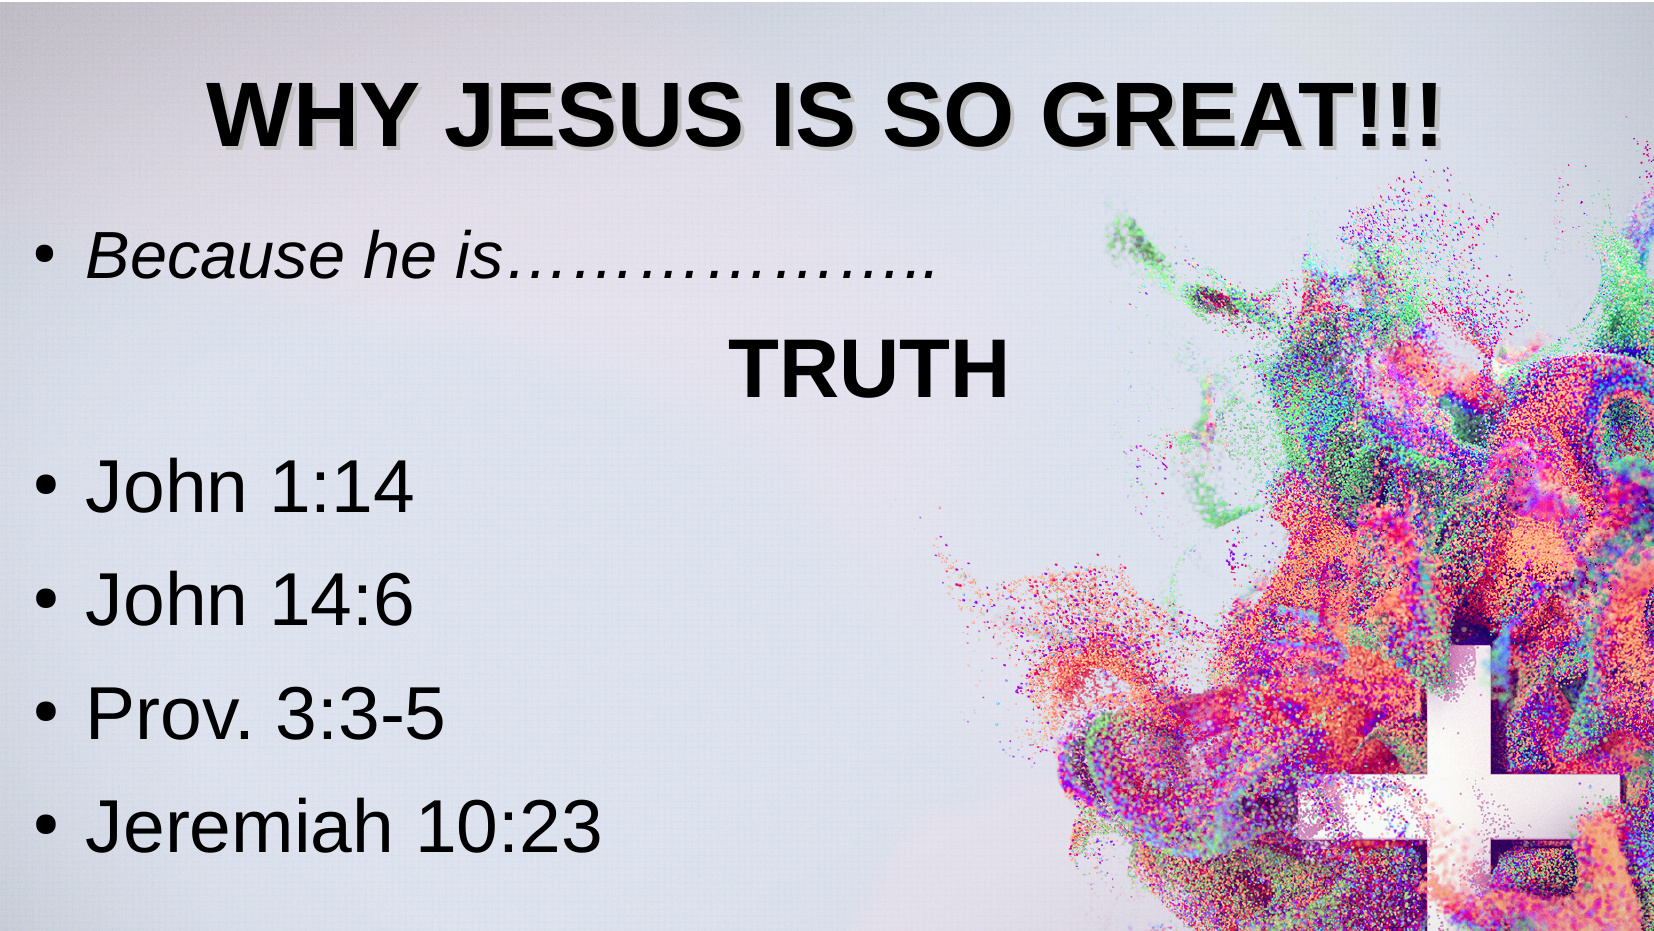

# WHY JESUS IS SO GREAT!!!
Because he is………………..
TRUTH
John 1:14
John 14:6
Prov. 3:3-5
Jeremiah 10:23